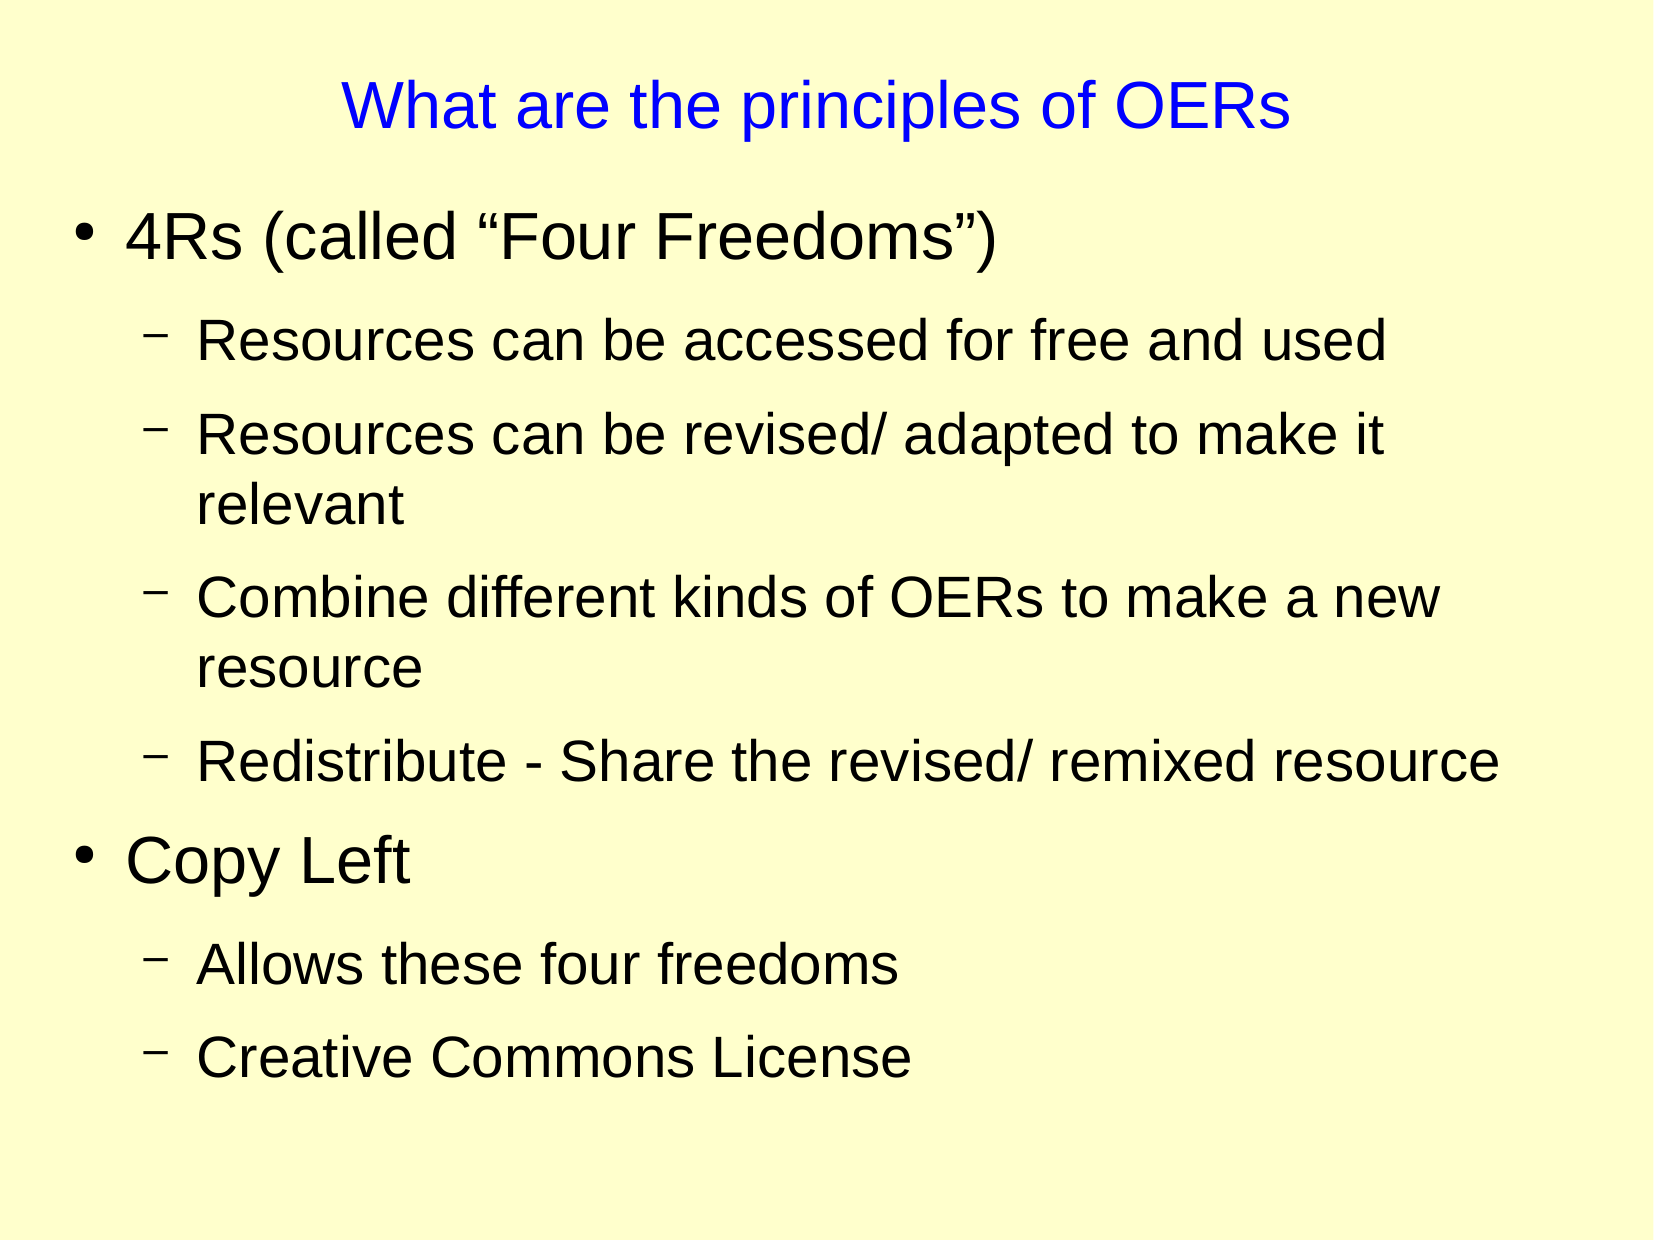

# What are the principles of OERs
4Rs (called “Four Freedoms”)
Resources can be accessed for free and used
Resources can be revised/ adapted to make it relevant
Combine different kinds of OERs to make a new resource
Redistribute - Share the revised/ remixed resource
Copy Left
Allows these four freedoms
Creative Commons License